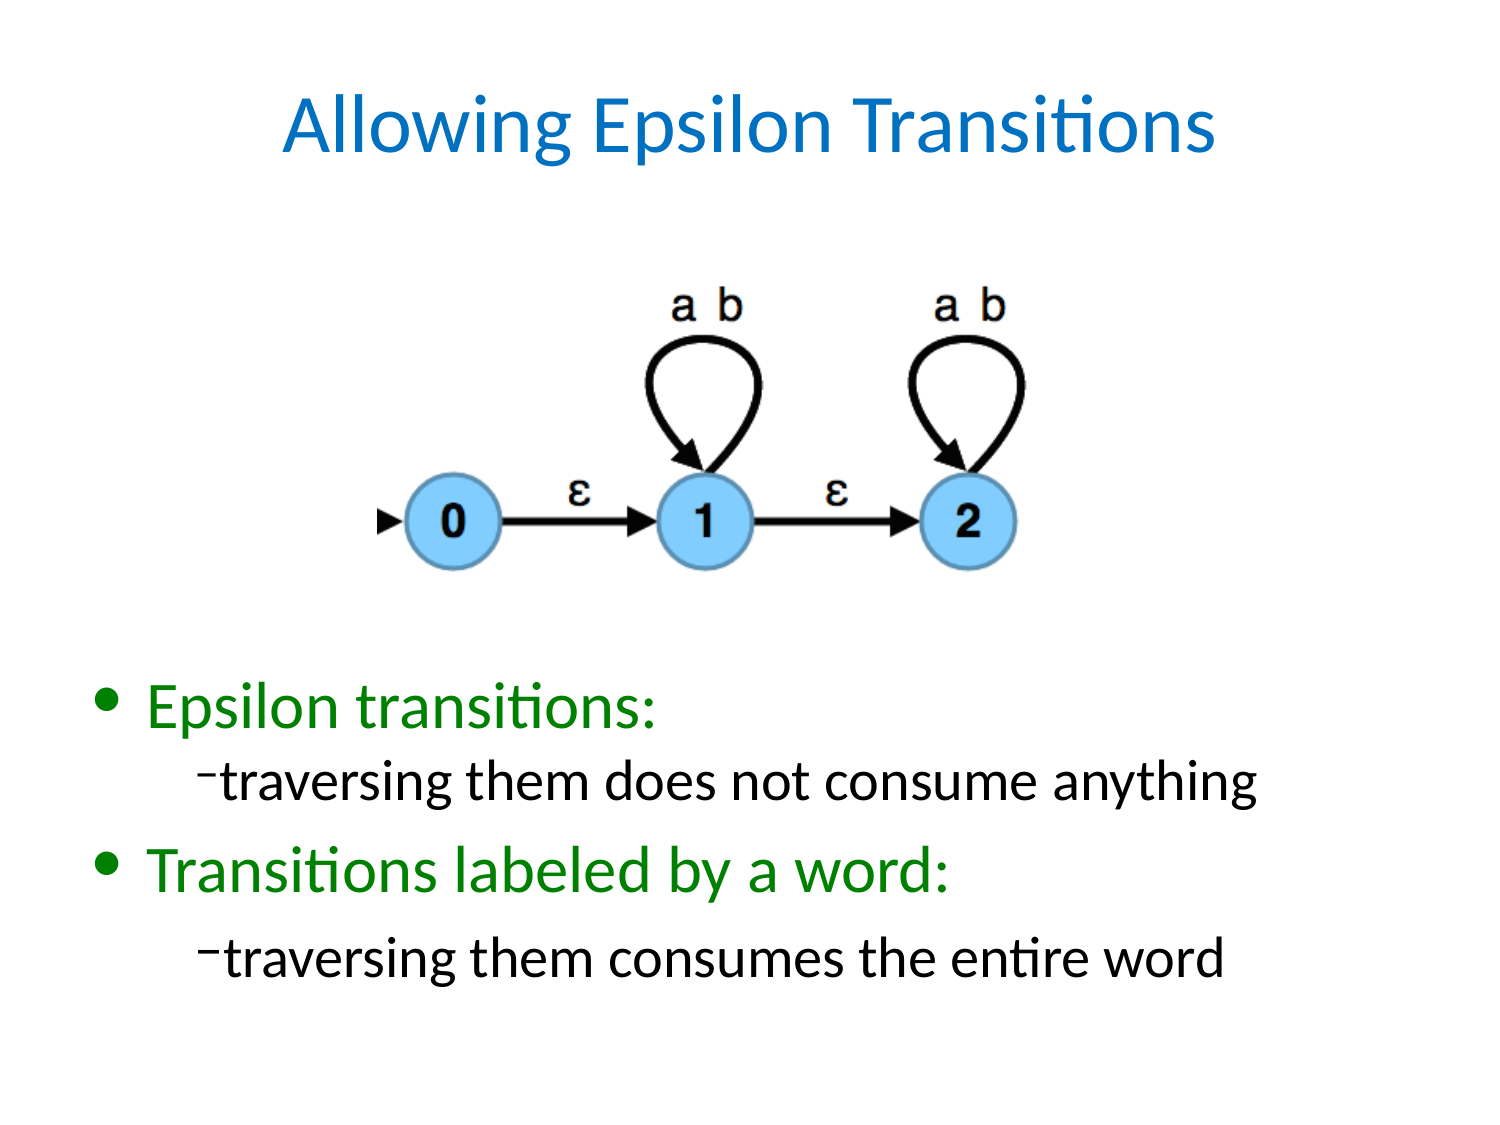

# Allowing Epsilon Transitions
Epsilon transitions:
traversing them does not consume anything
Transitions labeled by a word:
traversing them consumes the entire word